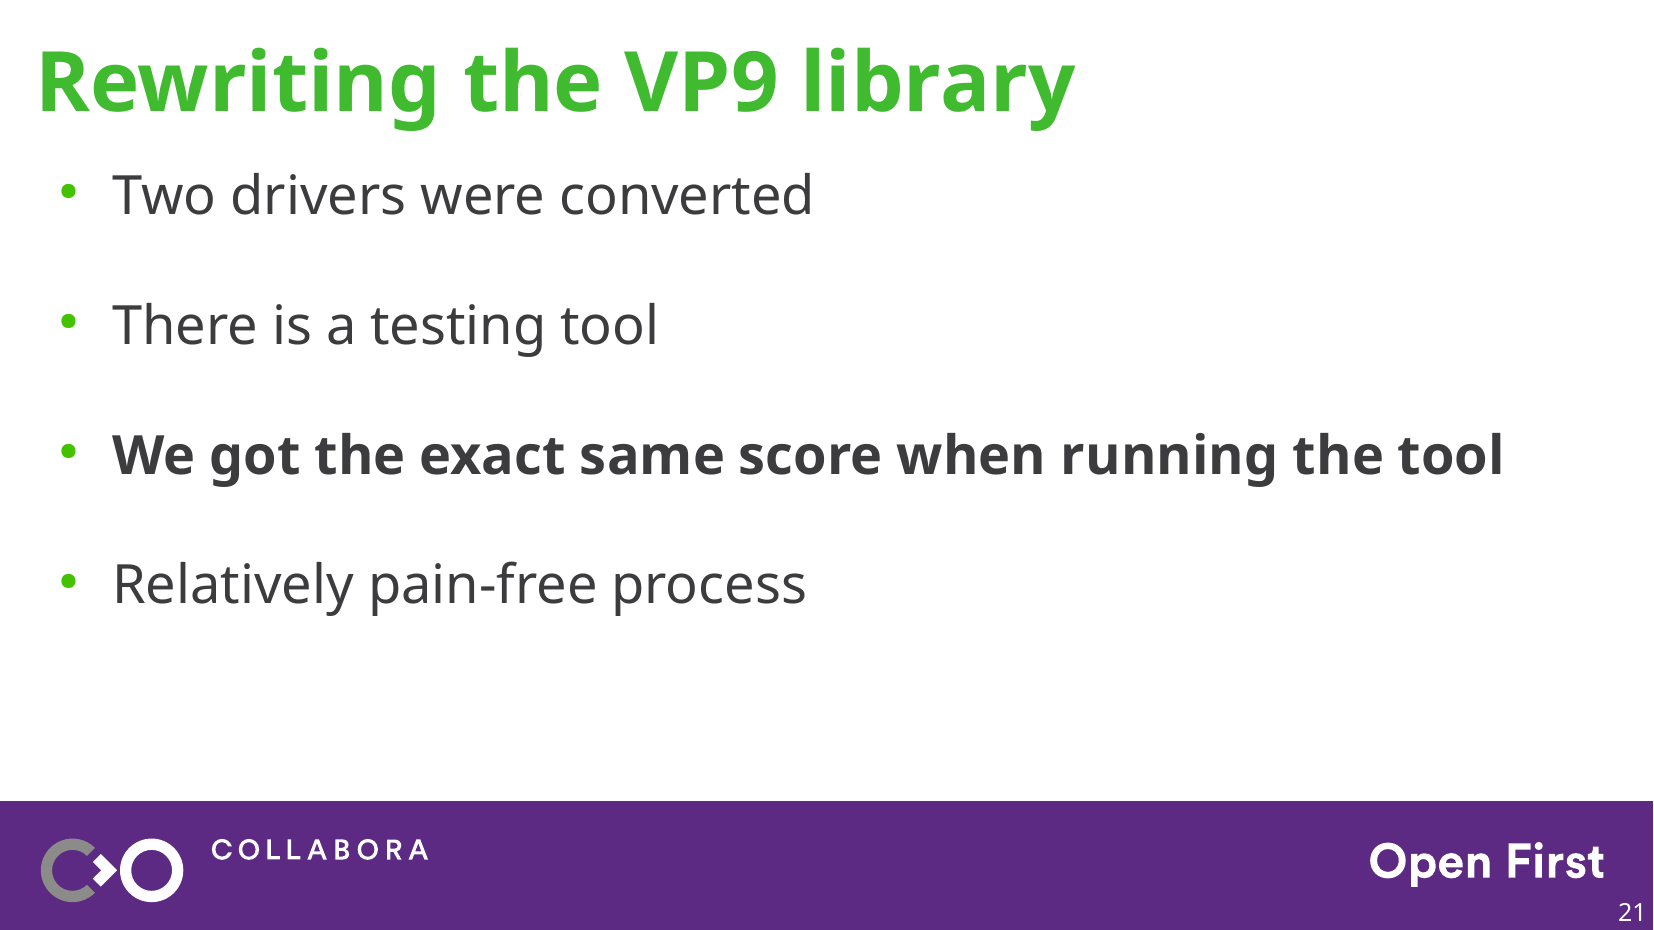

# Rewriting the VP9 library
Two drivers were converted
There is a testing tool
We got the exact same score when running the tool
Relatively pain-free process